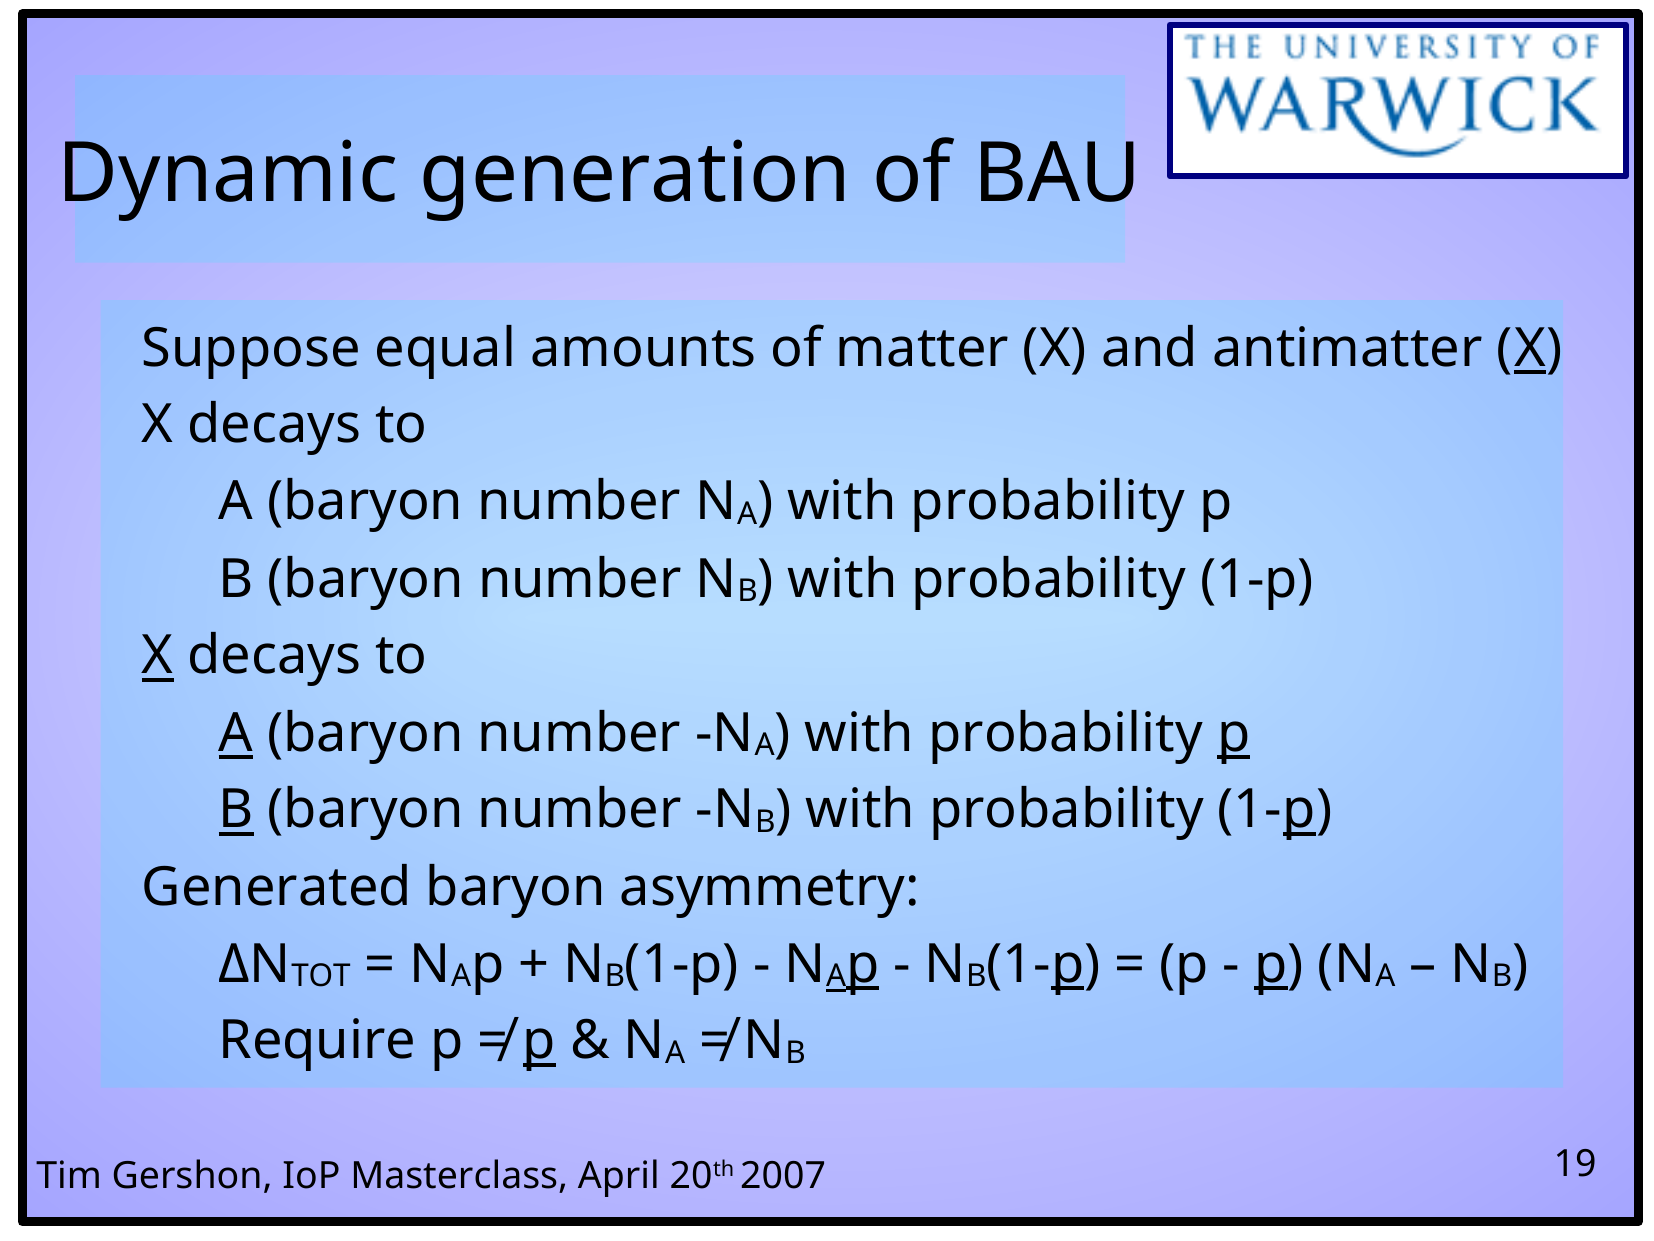

Dynamic generation of BAU
# Suppose equal amounts of matter (X) and antimatter (X)
X decays to
A (baryon number NA) with probability p
B (baryon number NB) with probability (1-p)
X decays to
A (baryon number -NA) with probability p
B (baryon number -NB) with probability (1-p)
Generated baryon asymmetry:
ΔNTOT = NAp + NB(1-p) - NAp - NB(1-p) = (p - p) (NA – NB)
Require p ≠ p & NA ≠ NB
Tim Gershon, IoP Masterclass, April 20th 2007